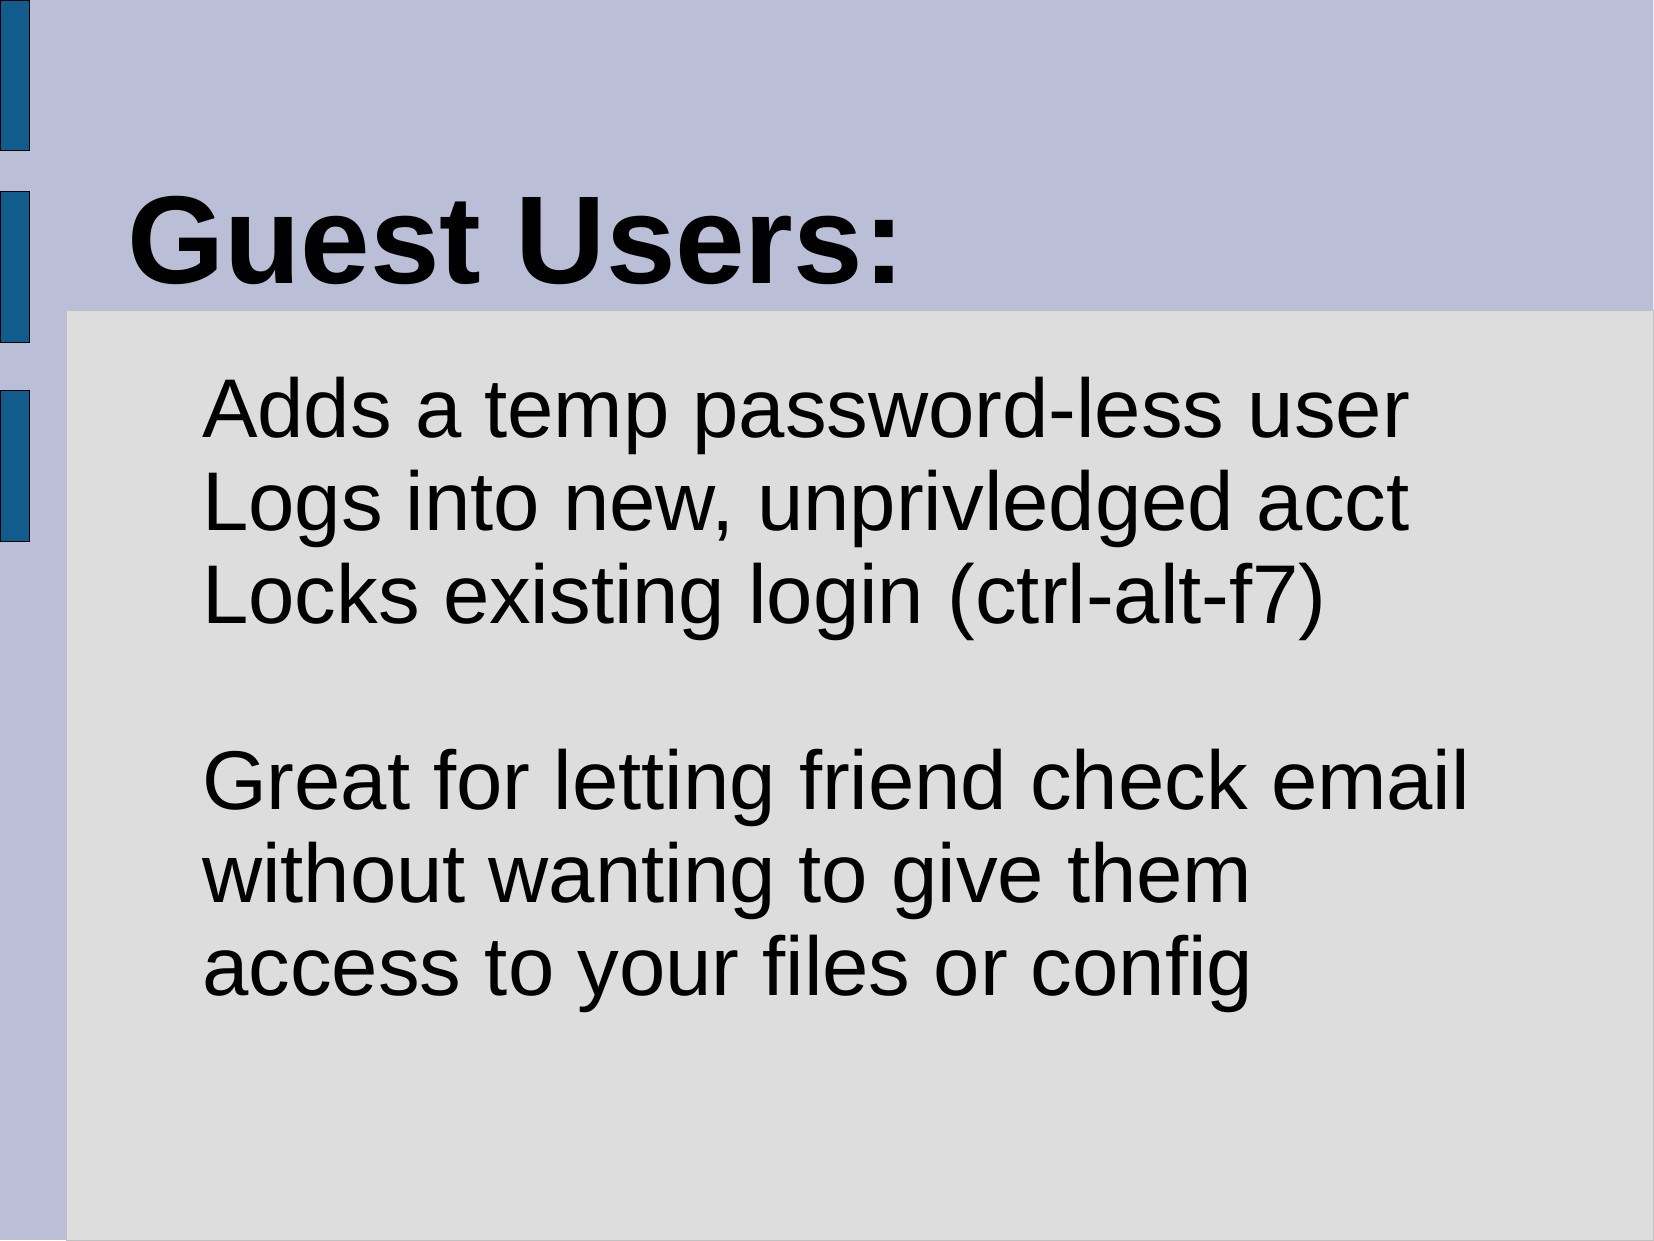

Guest Users:
Adds a temp password-less user
Logs into new, unprivledged acct
Locks existing login (ctrl-alt-f7)
Great for letting friend check email without wanting to give them access to your files or config